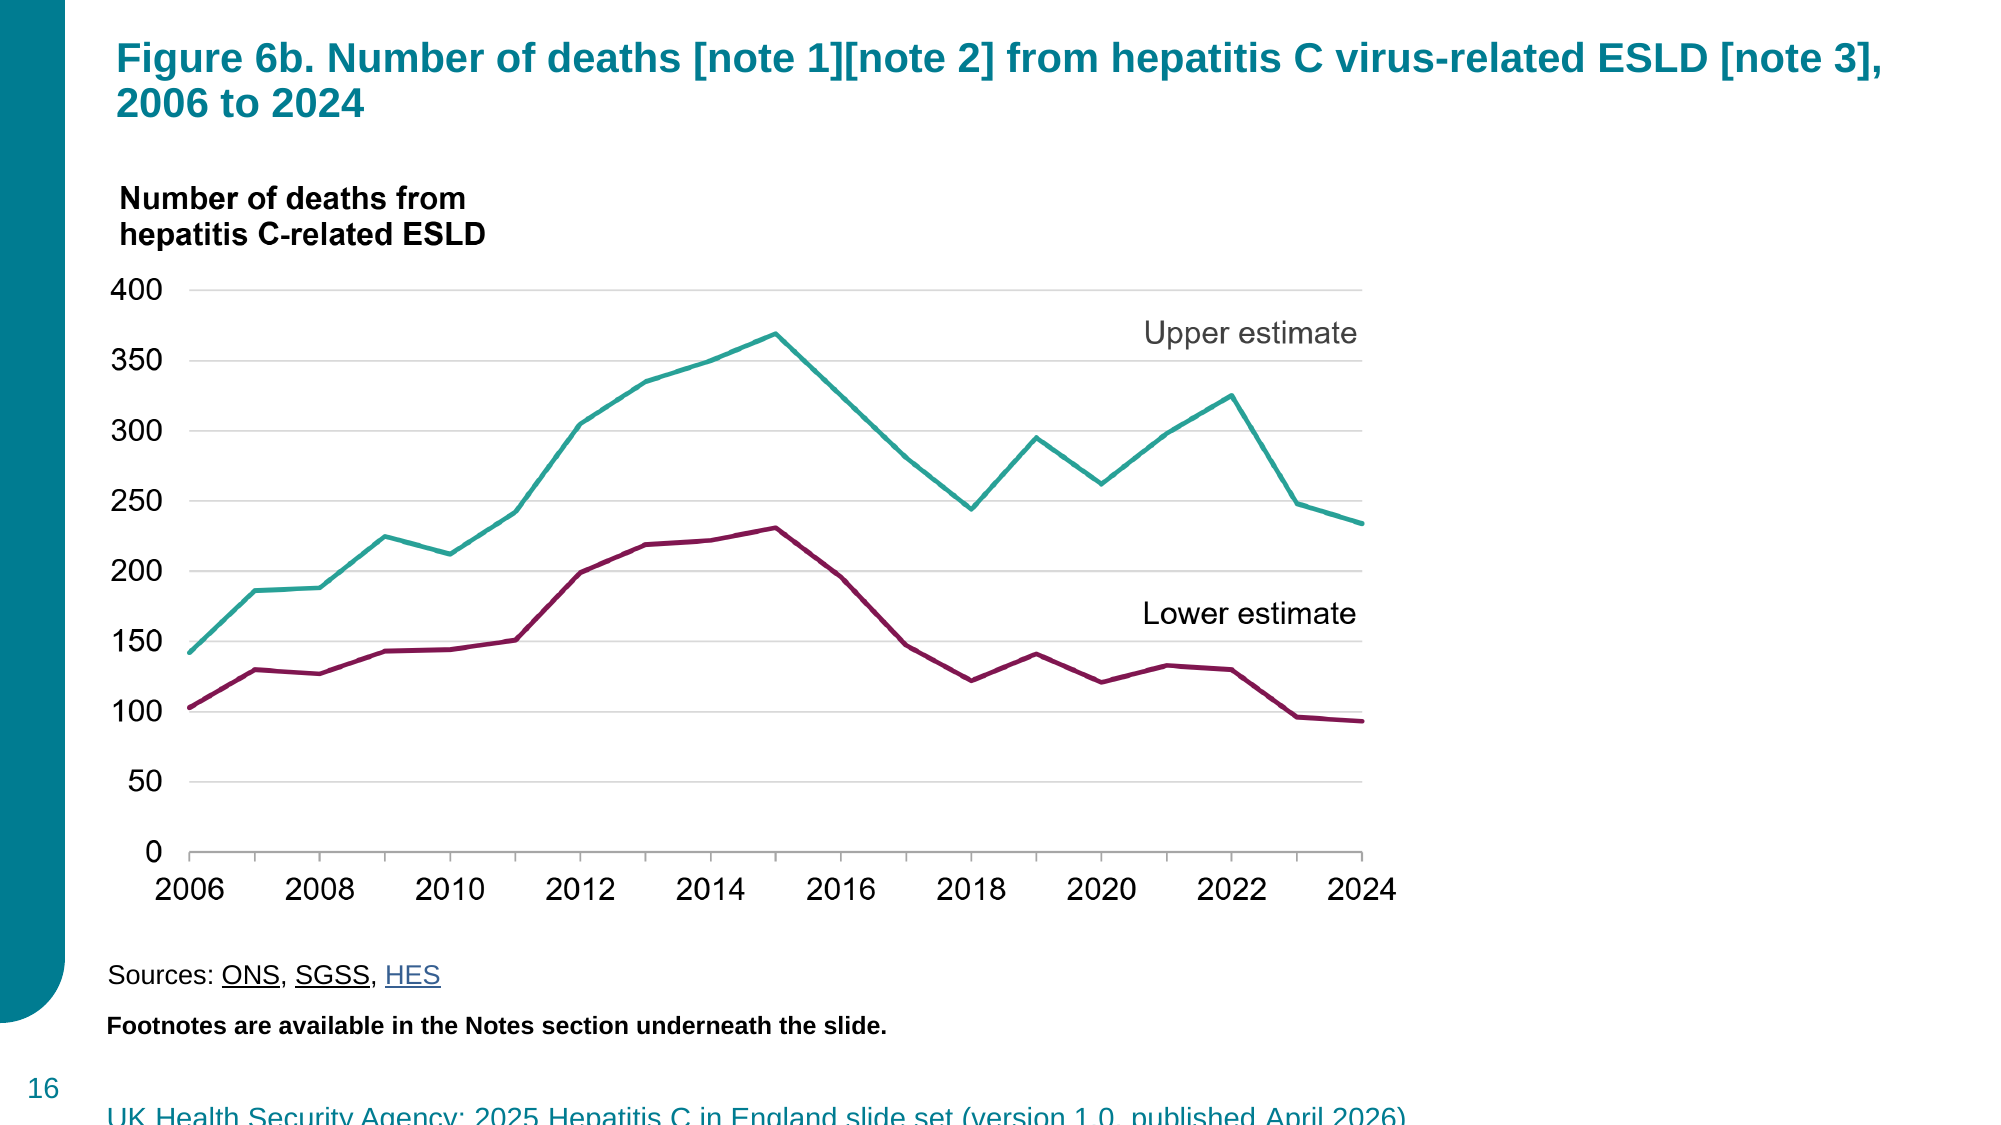

# Figure 6b. Number of deaths [note 1][note 2] from hepatitis C virus-related ESLD [note 3], 2006 to 2024
Sources: ONS, SGSS, HES
Footnotes are available in the Notes section underneath the slide.
16
UK Health Security Agency: 2025 Hepatitis C in England slide set (version 1.0, published April 2026)